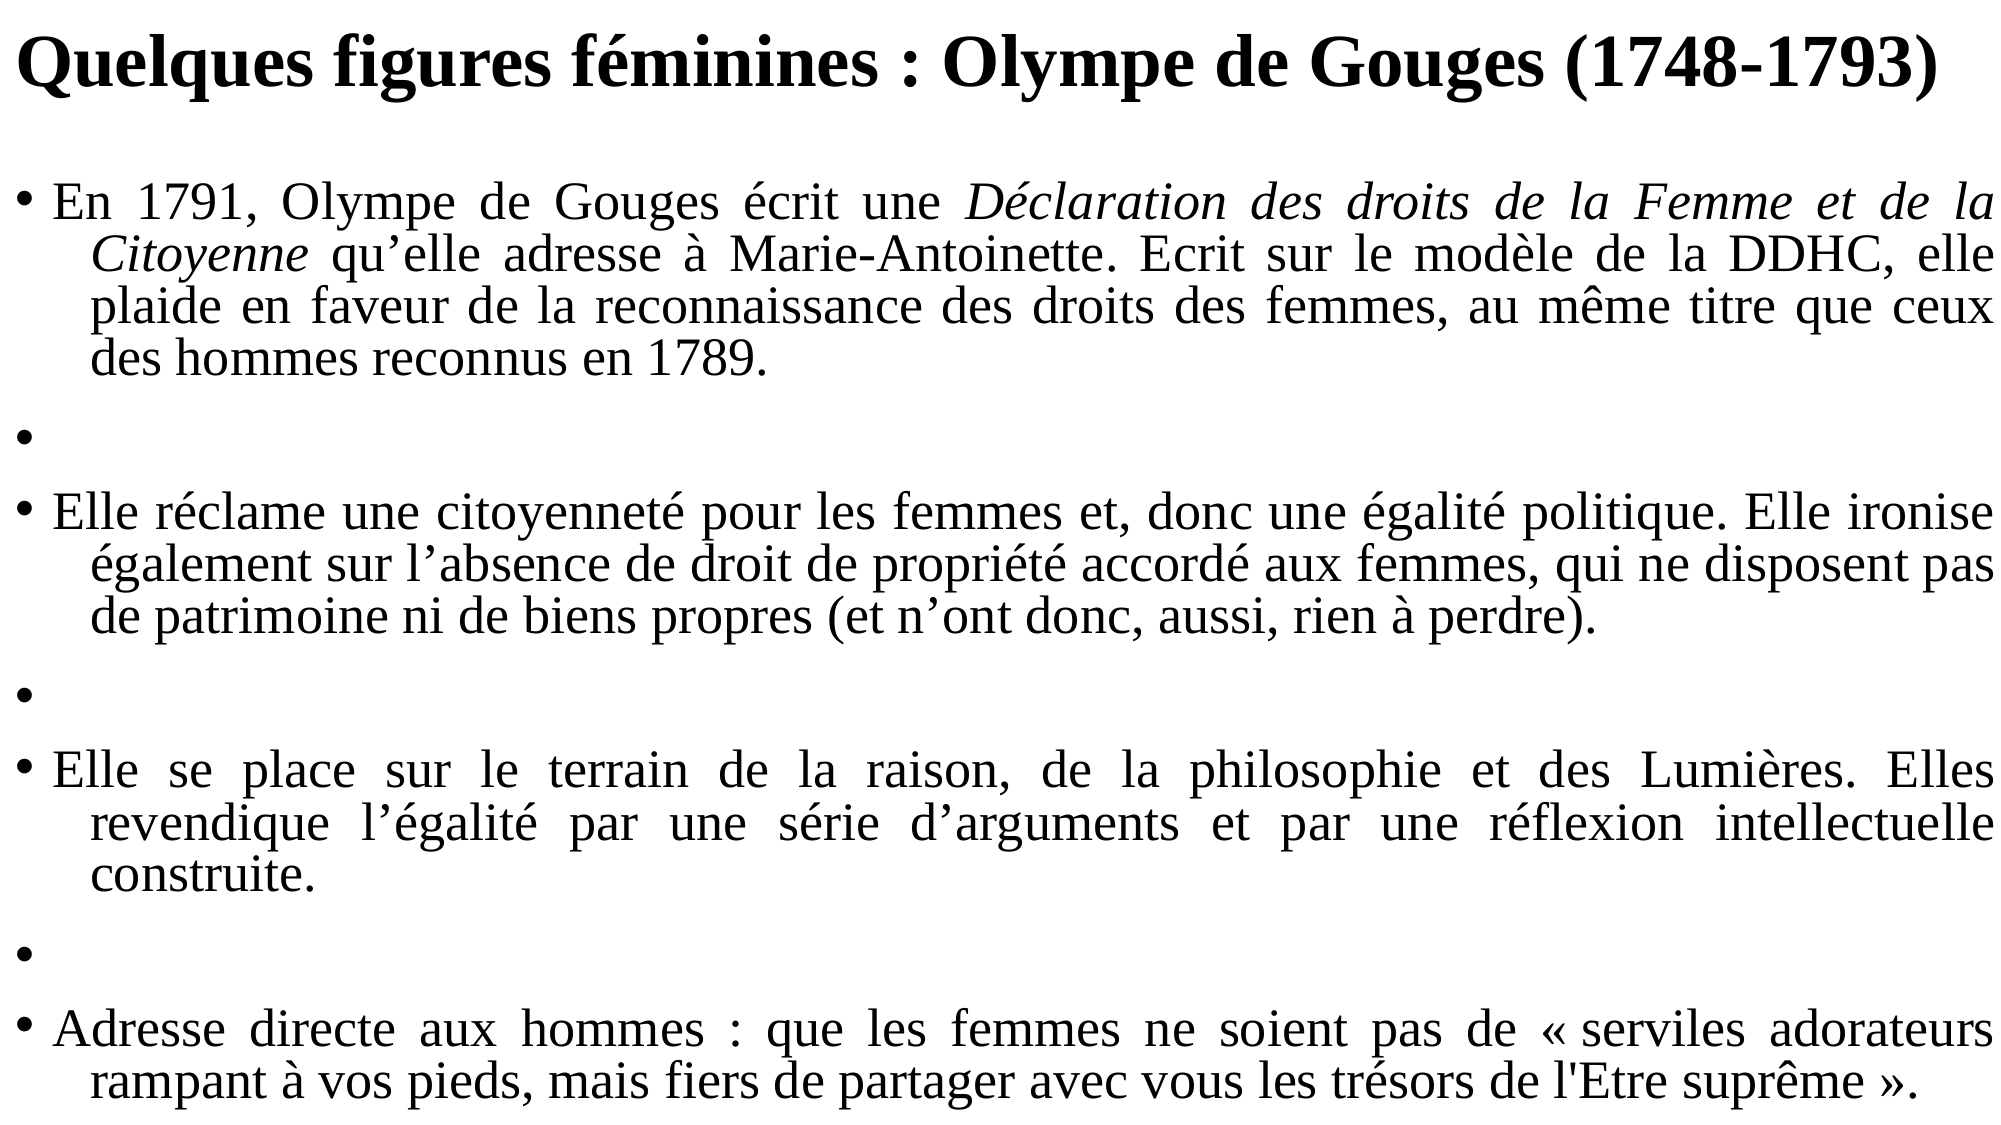

# Quelques figures féminines : Olympe de Gouges (1748-1793)
En 1791, Olympe de Gouges écrit une Déclaration des droits de la Femme et de la Citoyenne qu’elle adresse à Marie-Antoinette. Ecrit sur le modèle de la DDHC, elle plaide en faveur de la reconnaissance des droits des femmes, au même titre que ceux des hommes reconnus en 1789.
Elle réclame une citoyenneté pour les femmes et, donc une égalité politique. Elle ironise également sur l’absence de droit de propriété accordé aux femmes, qui ne disposent pas de patrimoine ni de biens propres (et n’ont donc, aussi, rien à perdre).
Elle se place sur le terrain de la raison, de la philosophie et des Lumières. Elles revendique l’égalité par une série d’arguments et par une réflexion intellectuelle construite.
Adresse directe aux hommes : que les femmes ne soient pas de « serviles adorateurs rampant à vos pieds, mais fiers de partager avec vous les trésors de l'Etre suprême ».